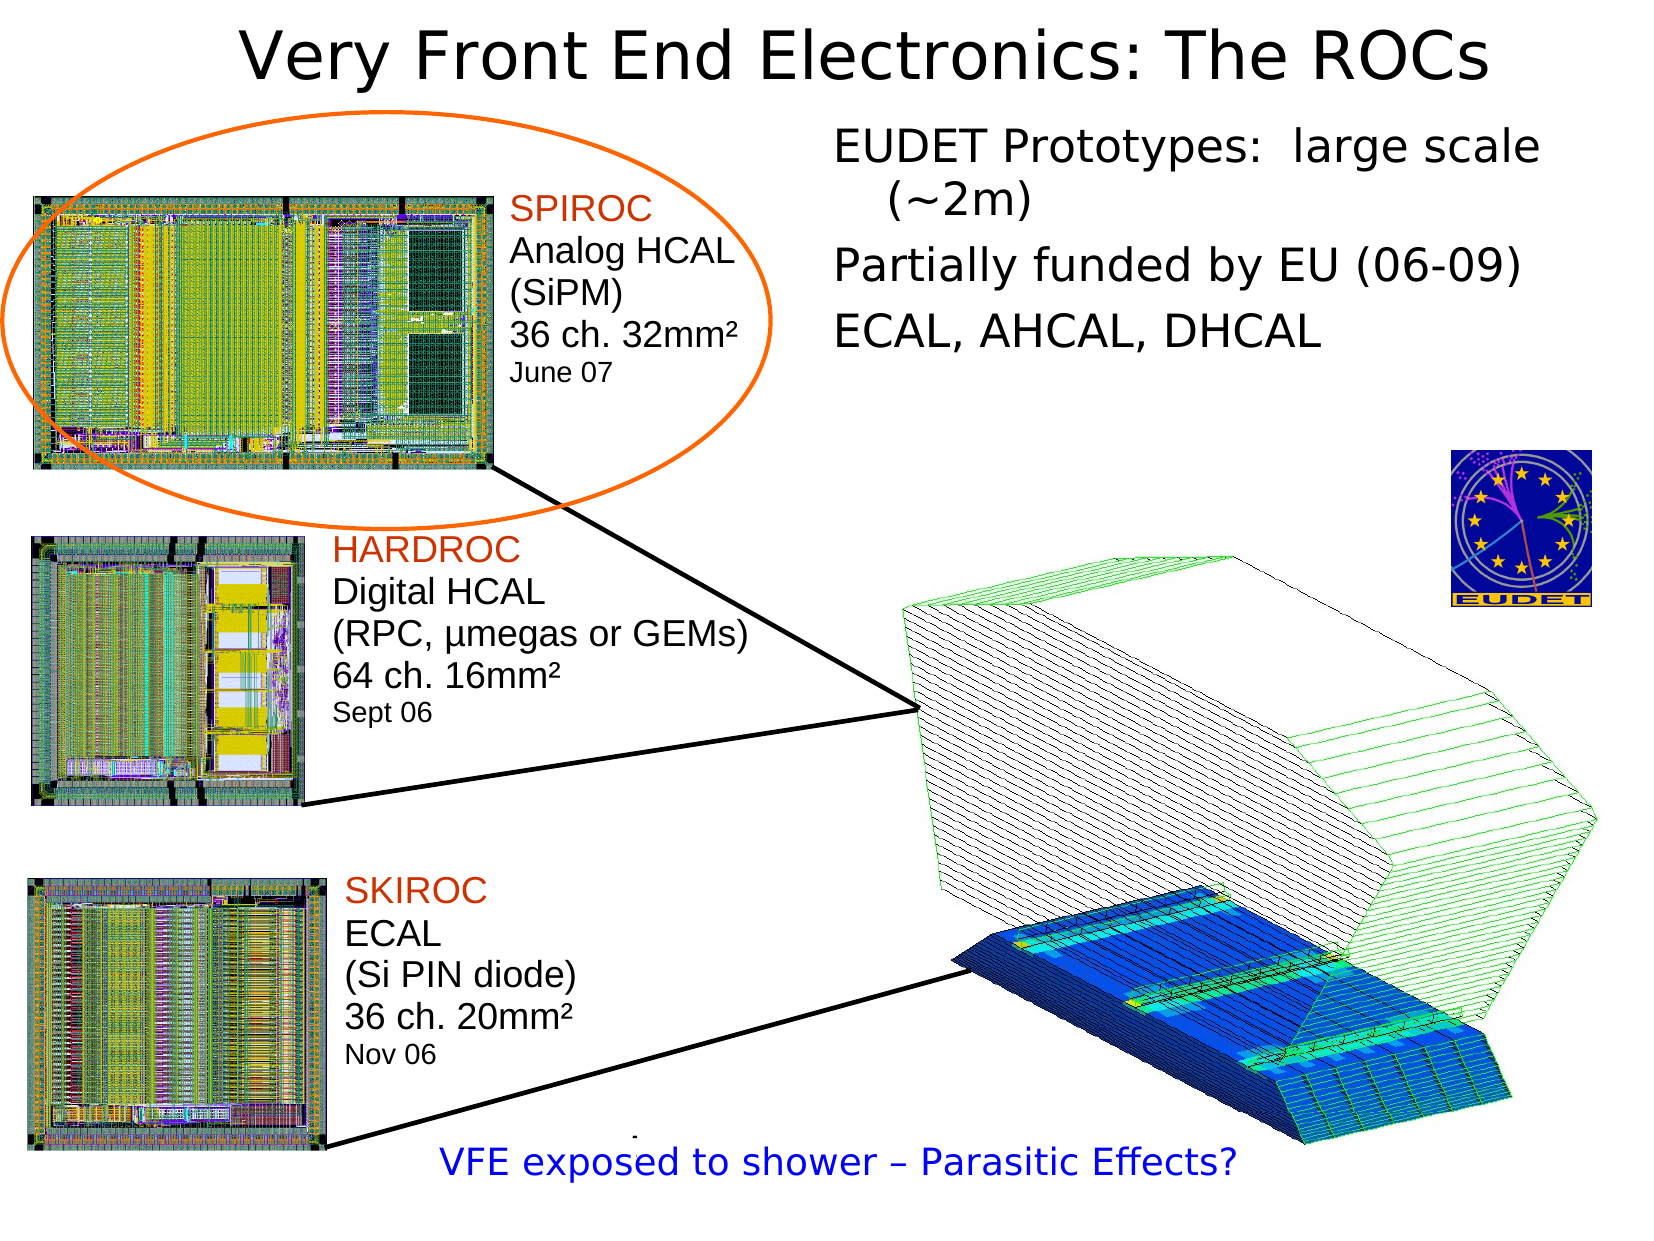

# Very Front End Electronics: The ROCs
EUDET Prototypes: large scale (~2m)
Partially funded by EU (06-09)
ECAL, AHCAL, DHCAL
SPIROC
Analog HCAL
(SiPM)
36 ch. 32mm²
June 07
HARDROC
Digital HCAL
(RPC, µmegas or GEMs)
64 ch. 16mm²
Sept 06
SKIROC
ECAL
(Si PIN diode)
36 ch. 20mm²
Nov 06
Comite d'evaluation
7
VFE exposed to shower – Parasitic Effects?